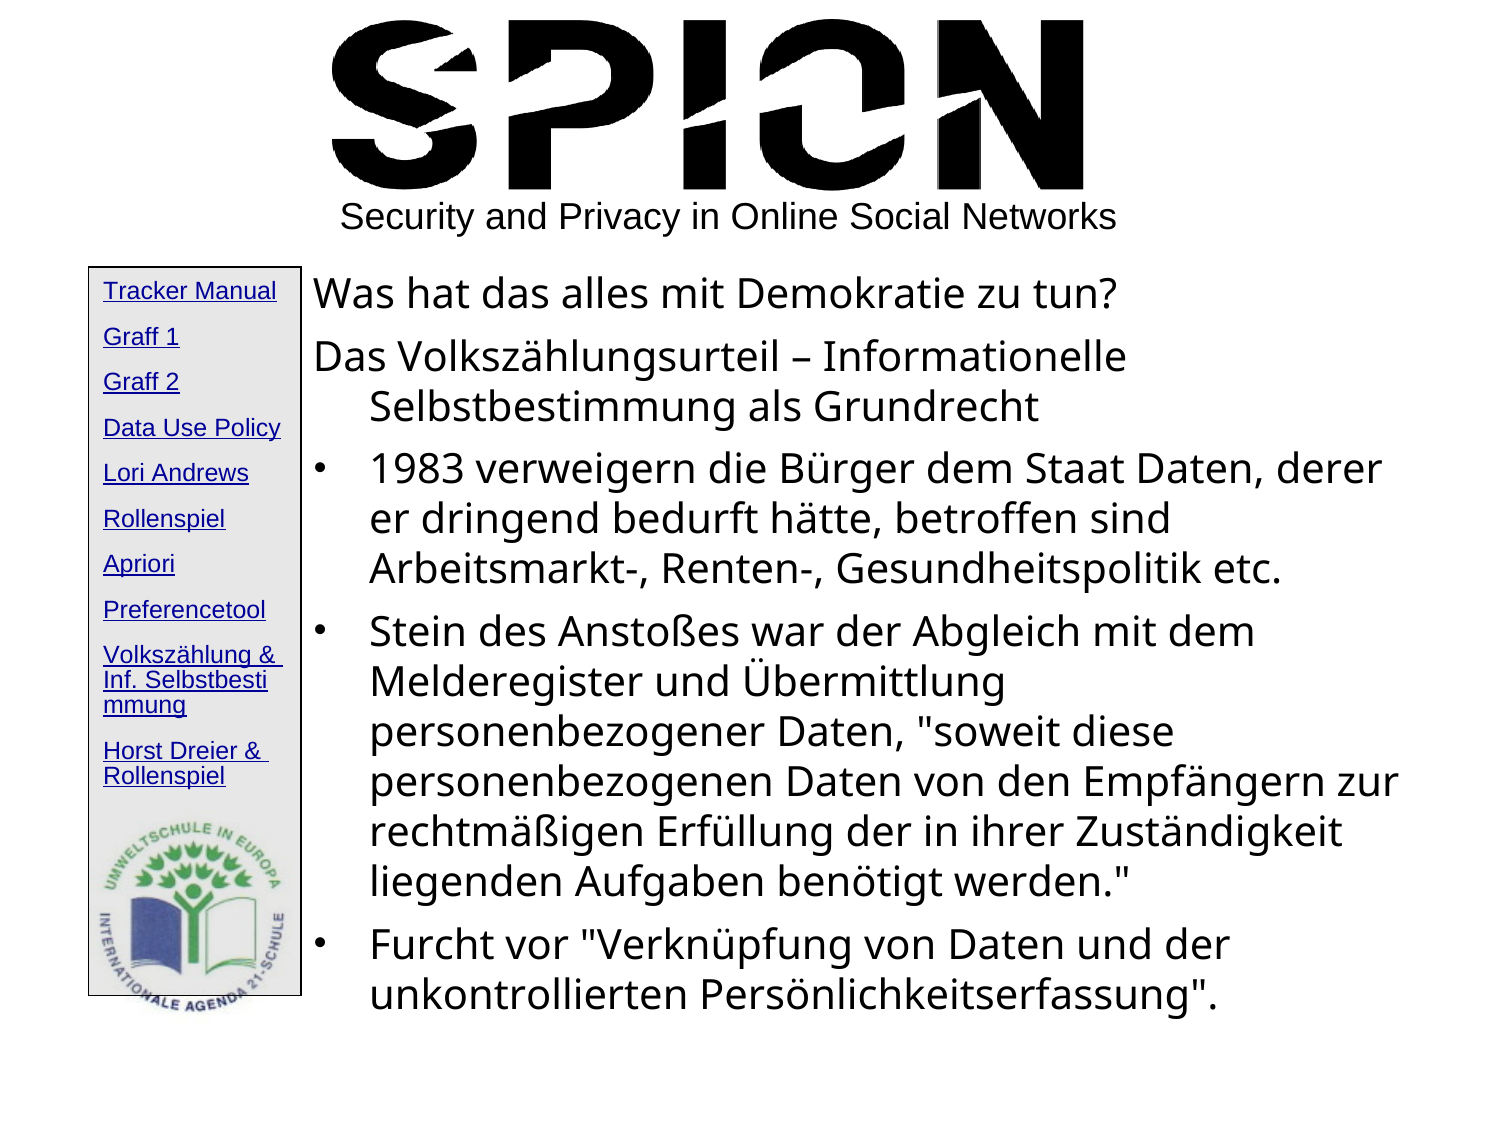

# Was hat das alles mit Demokratie zu tun?
Das Volkszählungsurteil – Informationelle Selbstbestimmung als Grundrecht
1983 verweigern die Bürger dem Staat Daten, derer er dringend bedurft hätte, betroffen sind Arbeitsmarkt-, Renten-, Gesundheitspolitik etc.
Stein des Anstoßes war der Abgleich mit dem Melderegister und Übermittlung personenbezogener Daten, "soweit diese personenbezogenen Daten von den Empfängern zur rechtmäßigen Erfüllung der in ihrer Zuständigkeit liegenden Aufgaben benötigt werden."
Furcht vor "Verknüpfung von Daten und der unkontrollierten Persönlichkeitserfassung".